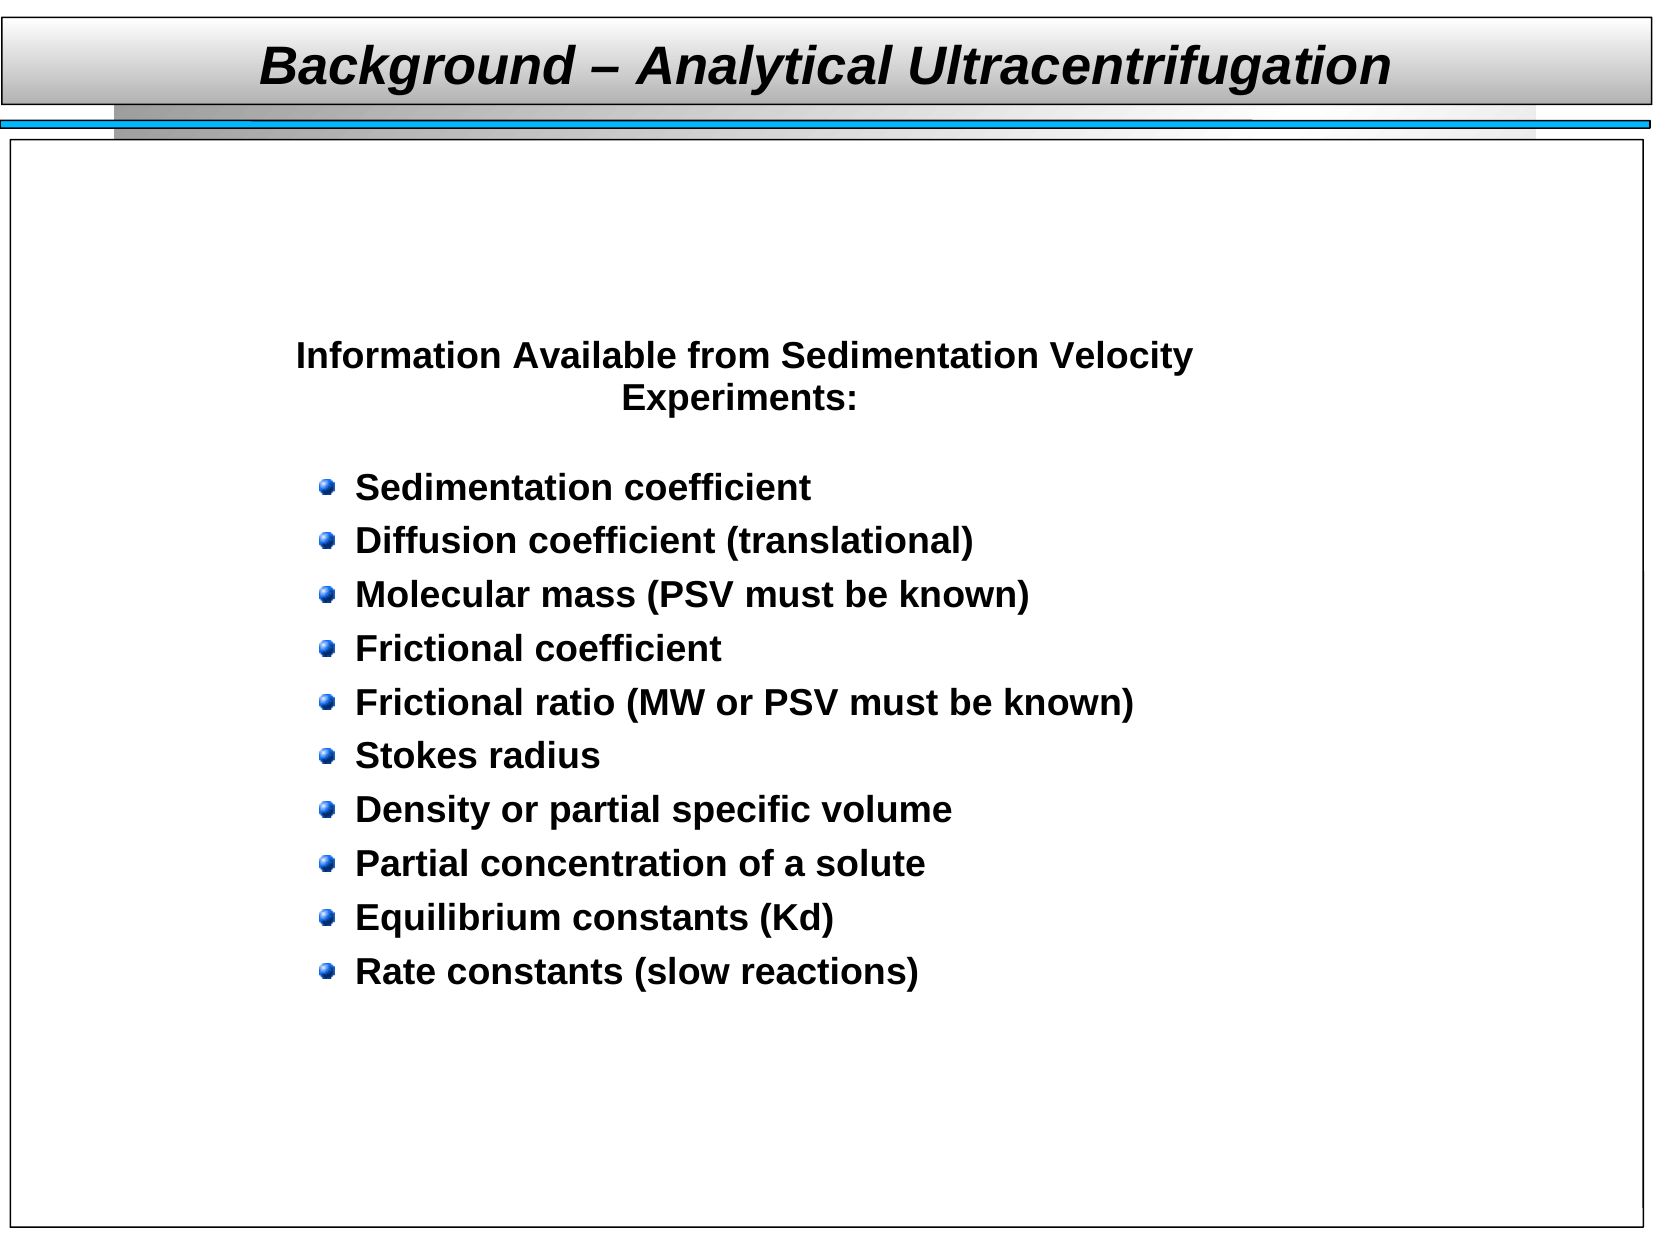

Background – Analytical Ultracentrifugation
Information Available from Sedimentation Velocity Experiments:
Sedimentation coefficient
Diffusion coefficient (translational)
Molecular mass (PSV must be known)
Frictional coefficient
Frictional ratio (MW or PSV must be known)
Stokes radius
Density or partial specific volume
Partial concentration of a solute
Equilibrium constants (Kd)
Rate constants (slow reactions)